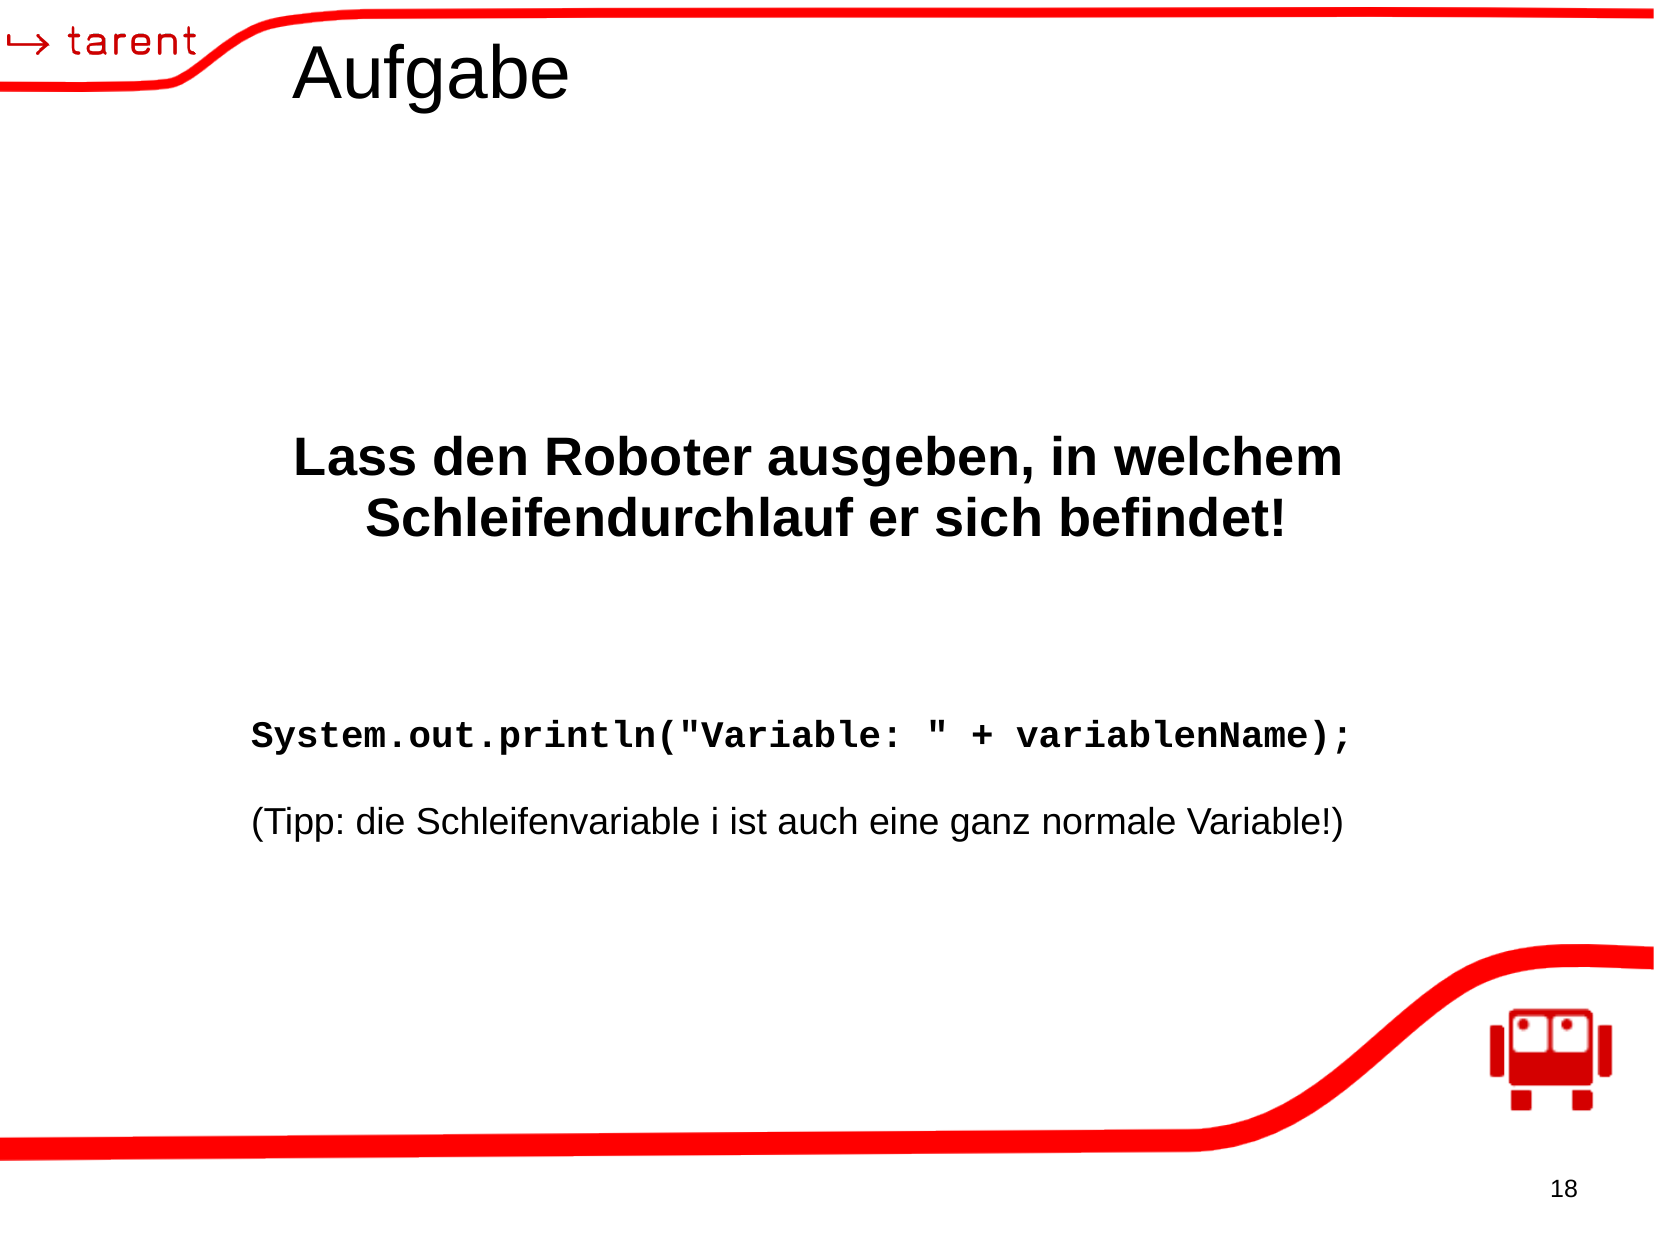

Aufgabe
Lass den Roboter ausgeben, in welchem
Schleifendurchlauf er sich befindet!
System.out.println("Variable: " + variablenName);
(Tipp: die Schleifenvariable i ist auch eine ganz normale Variable!)